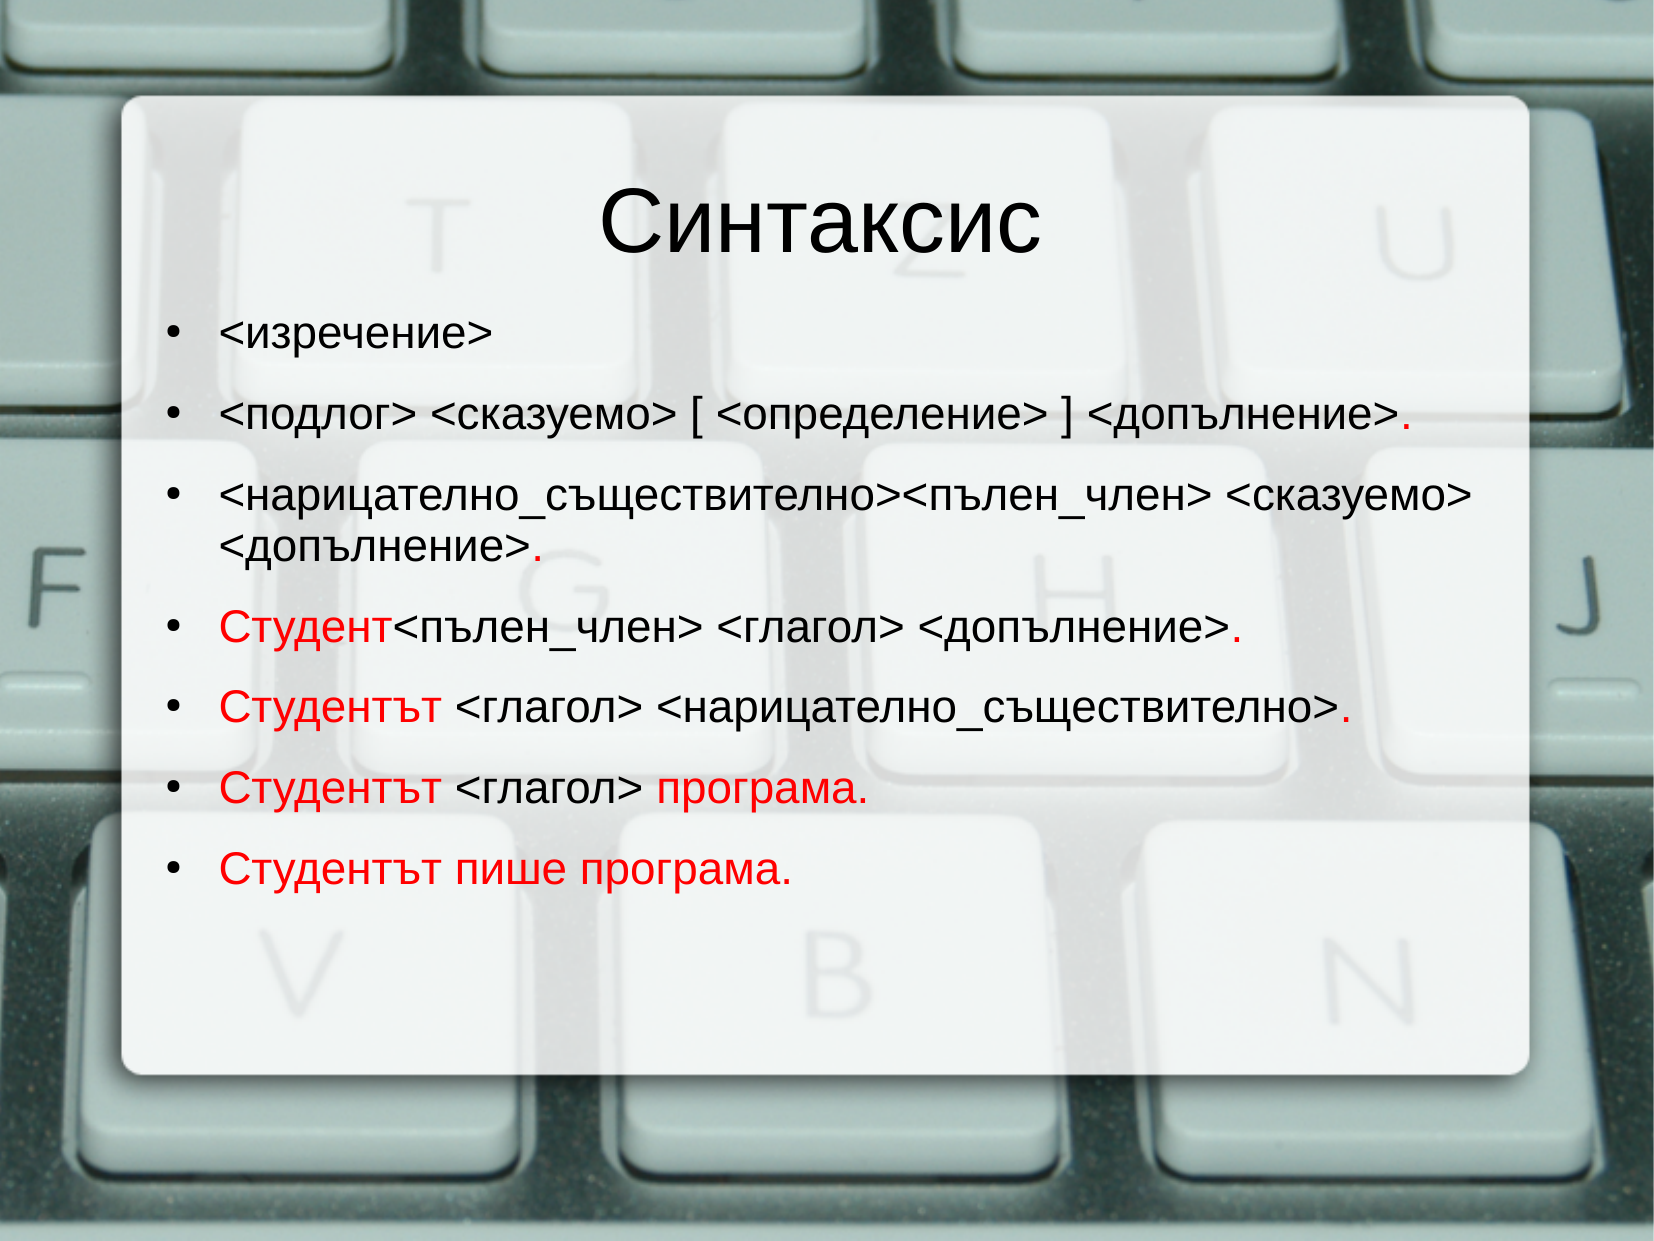

# Синтаксис
<изречение>
<подлог> <сказуемо> [ <определение> ] <допълнение>.
<нарицателно_съществително><пълен_член> <сказуемо> <допълнение>.
Студент<пълен_член> <глагол> <допълнение>.
Студентът <глагол> <нарицателно_съществително>.
Студентът <глагол> програма.
Студентът пише програма.